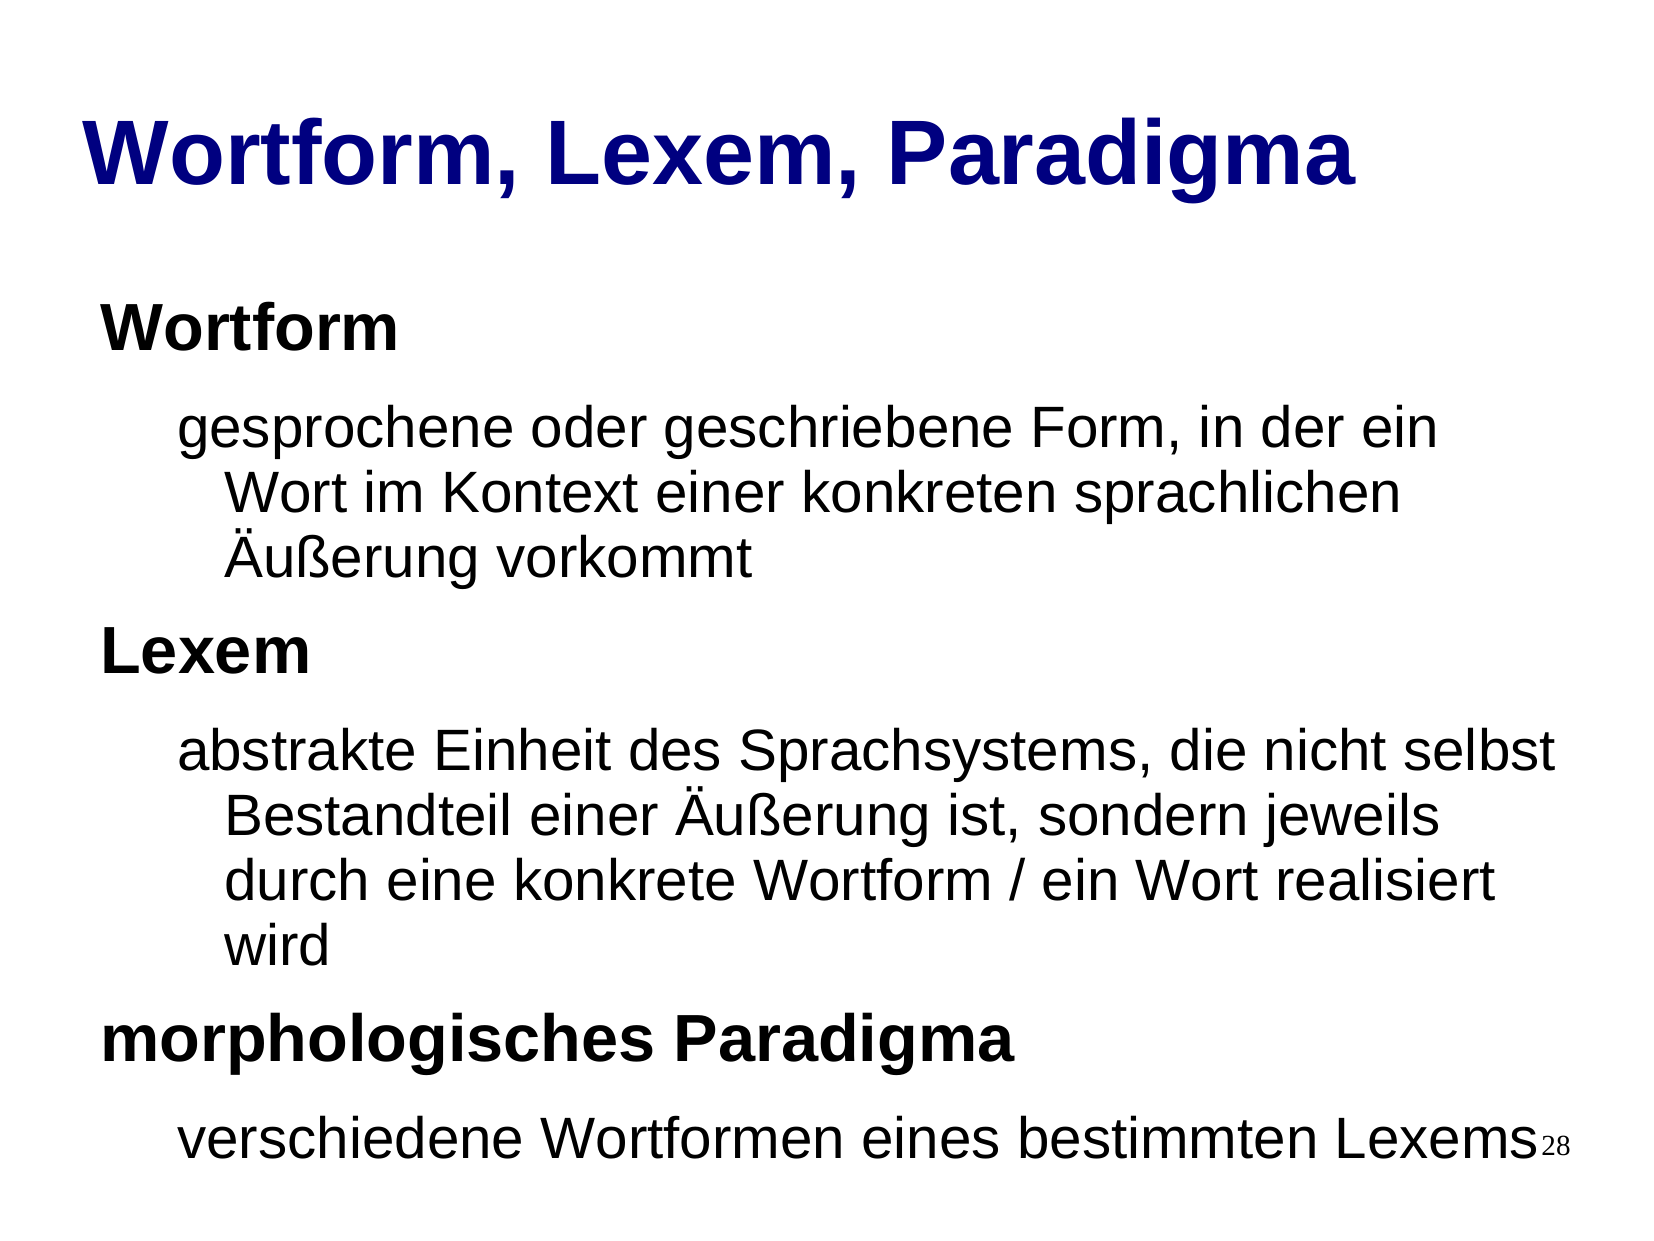

# Wortform, Lexem, Paradigma
Wortform
gesprochene oder geschriebene Form, in der ein Wort im Kontext einer konkreten sprachlichen Äußerung vorkommt
Lexem
abstrakte Einheit des Sprachsystems, die nicht selbst Bestandteil einer Äußerung ist, sondern jeweils durch eine konkrete Wortform / ein Wort realisiert wird
morphologisches Paradigma
verschiedene Wortformen eines bestimmten Lexems
28